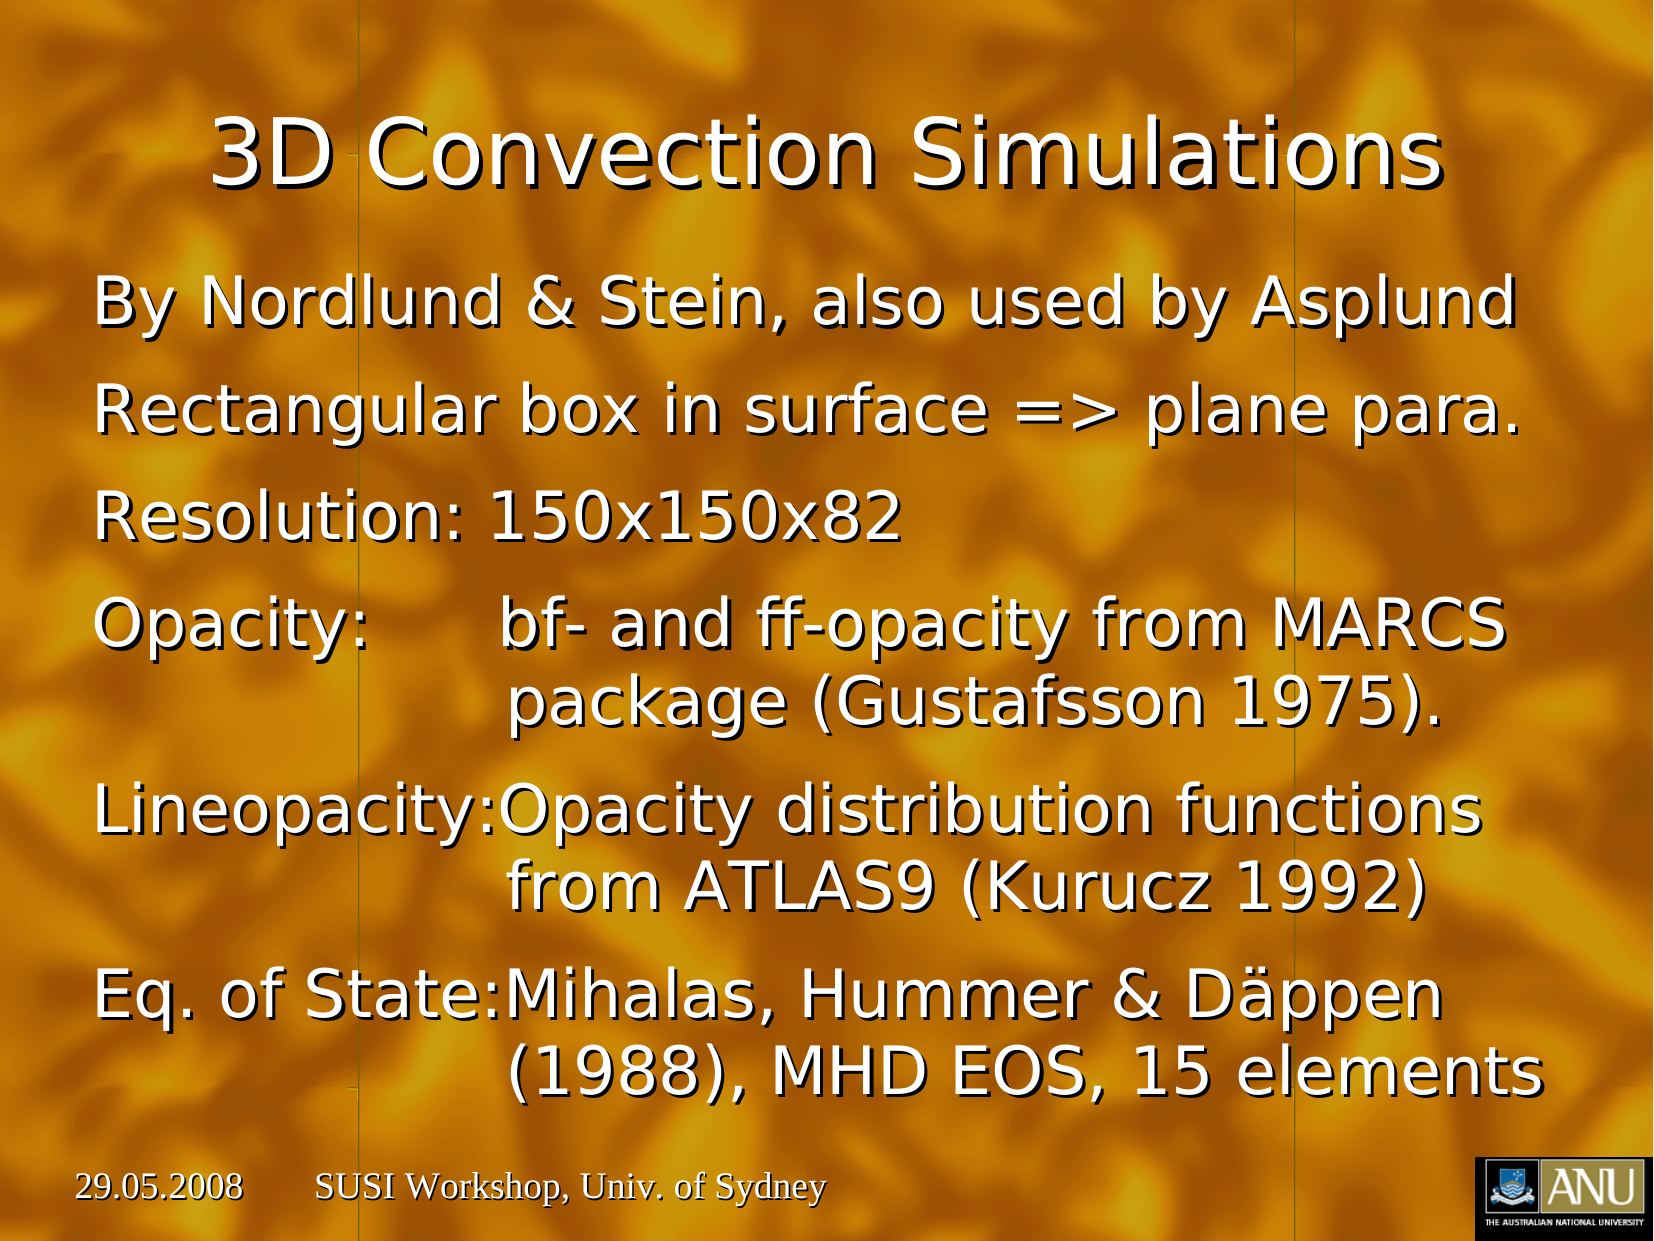

# 3D Convection Simulations
By Nordlund & Stein, also used by Asplund
Rectangular box in surface => plane para.
Resolution: 150x150x82
Opacity: bf- and ff-opacity from MARCS package (Gustafsson 1975).
Lineopacity:Opacity distribution functions from ATLAS9 (Kurucz 1992)
Eq. of State:Mihalas, Hummer & Däppen (1988), MHD EOS, 15 elements